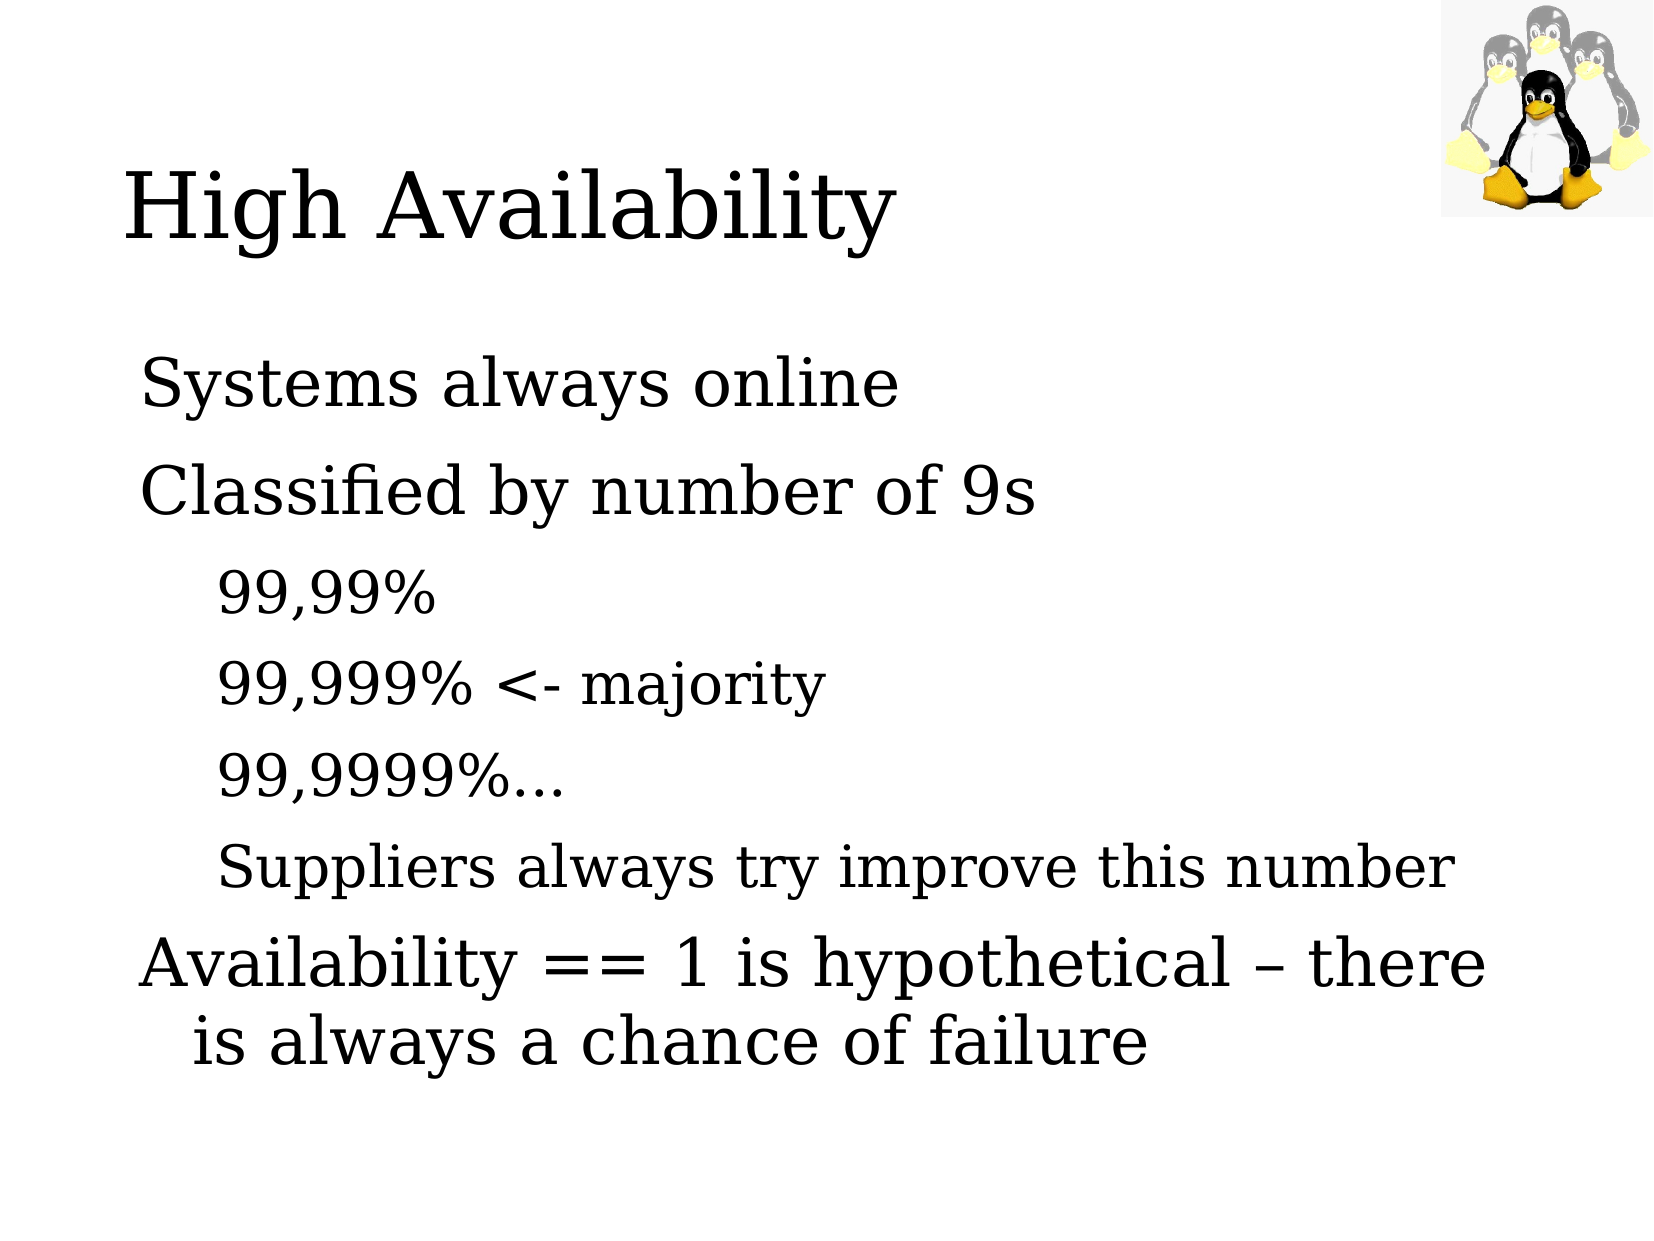

# High Availability
Systems always online
Classified by number of 9s
99,99%
99,999% <- majority
99,9999%...
Suppliers always try improve this number
Availability == 1 is hypothetical – there is always a chance of failure